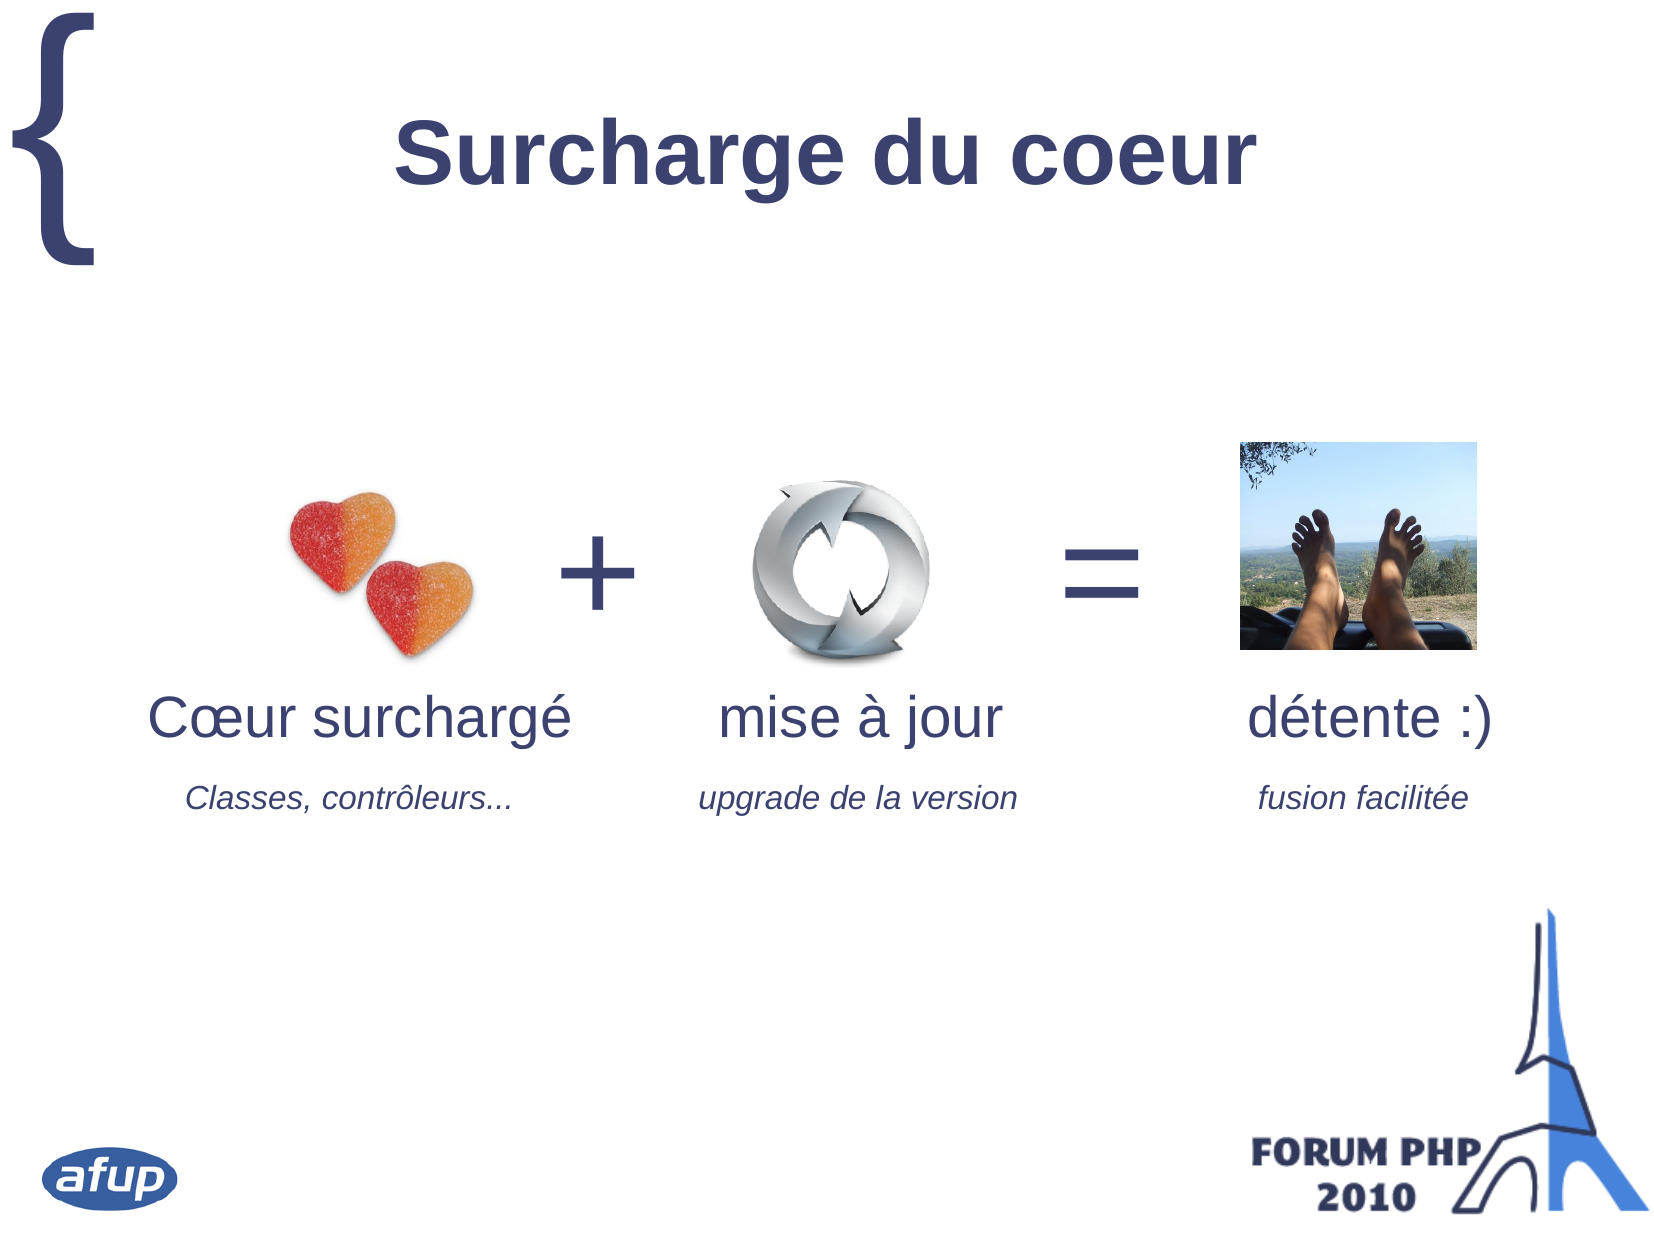

# Surcharge du coeur
 + =
Cœur surchargé mise à jour détente :)
 Classes, contrôleurs... upgrade de la version fusion facilitée